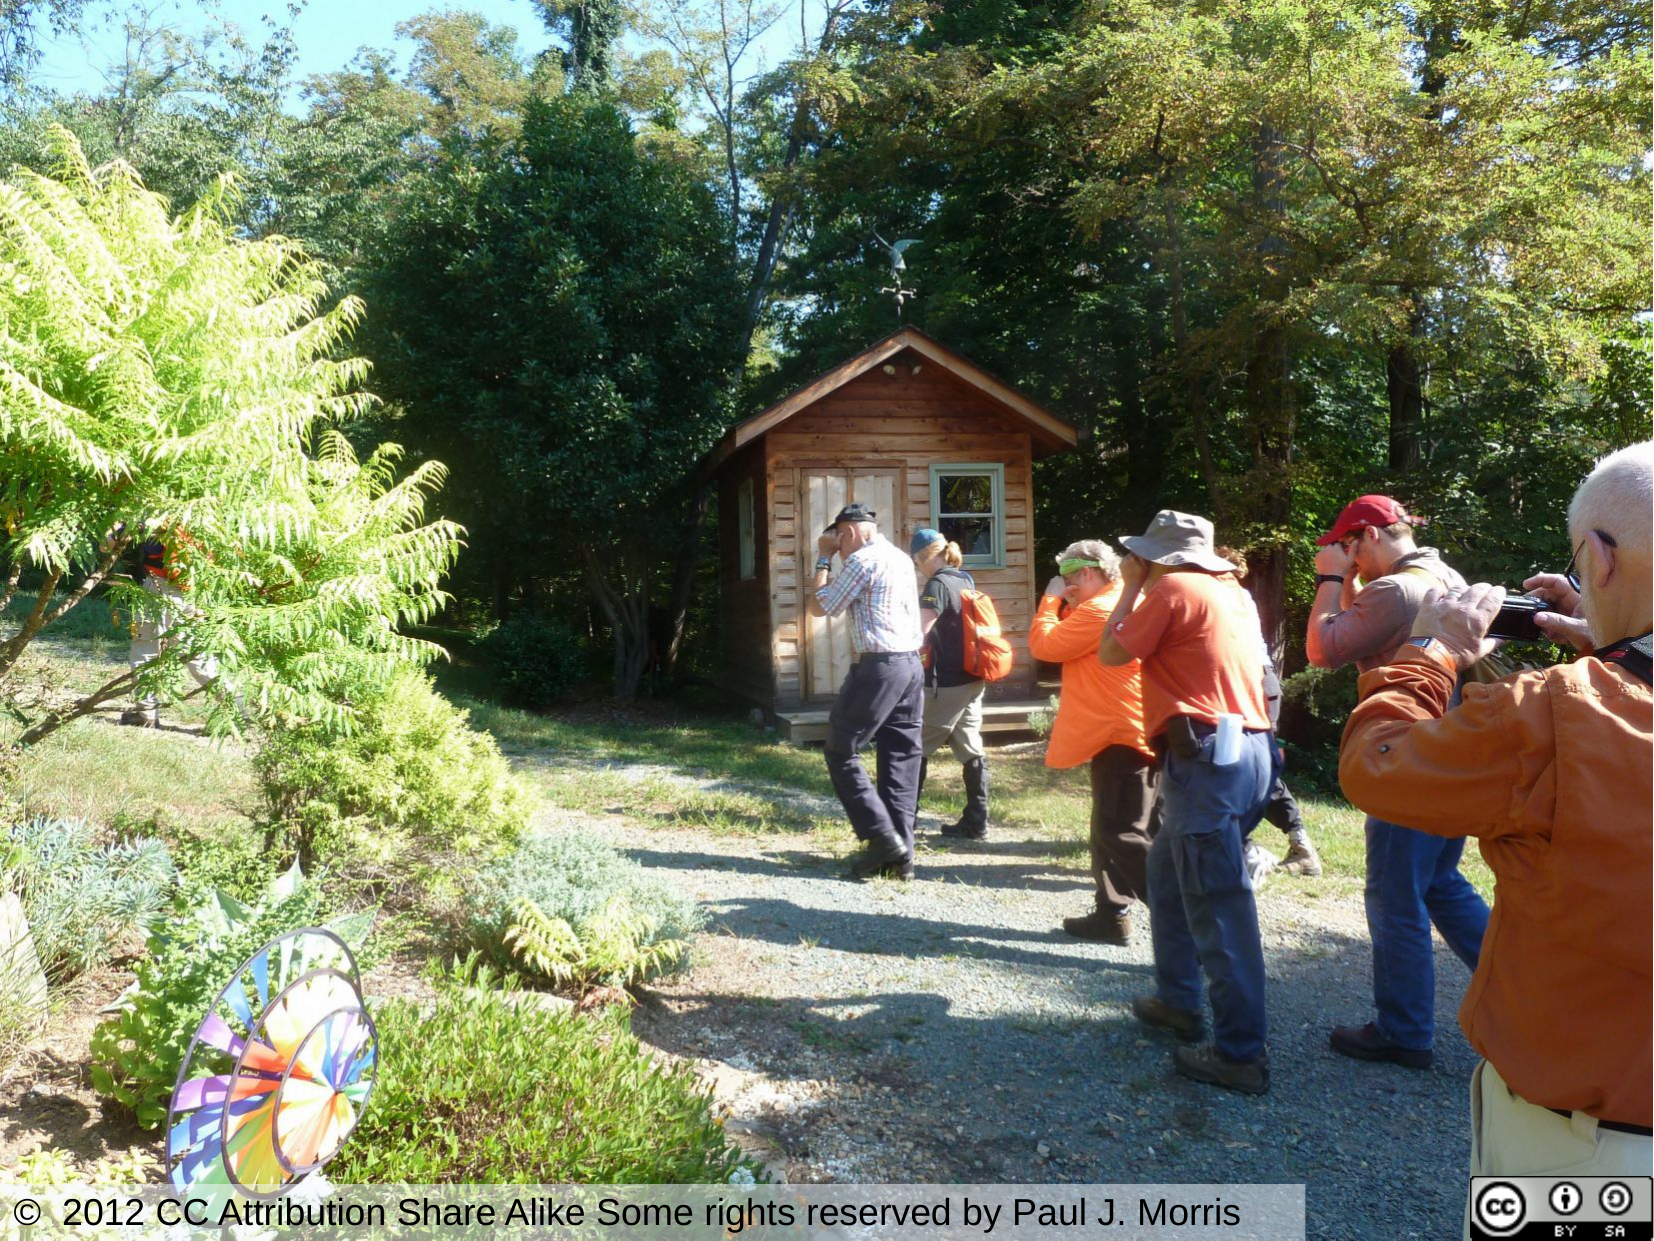

© 2012 CC Attribution Share Alike Some rights reserved by Paul J. Morris